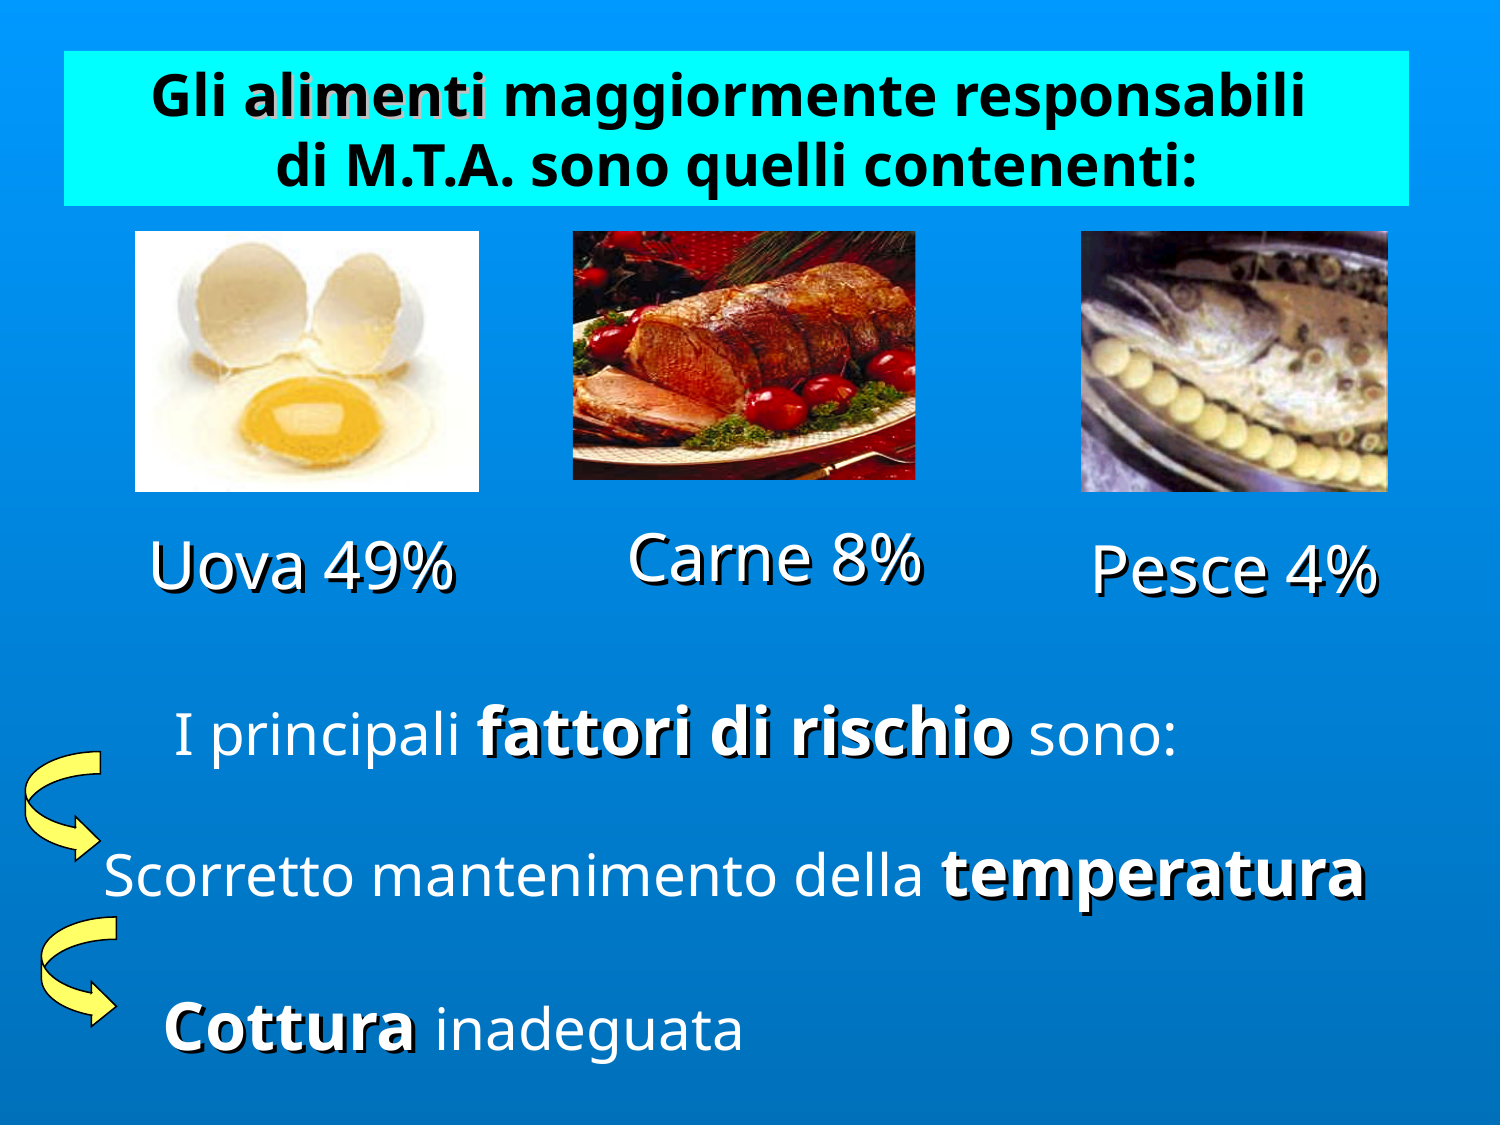

Gli alimenti maggiormente responsabili
di M.T.A. sono quelli contenenti:
Carne 8%
Uova 49%
Pesce 4%
I principali fattori di rischio sono:
Scorretto mantenimento della temperatura
Cottura inadeguata